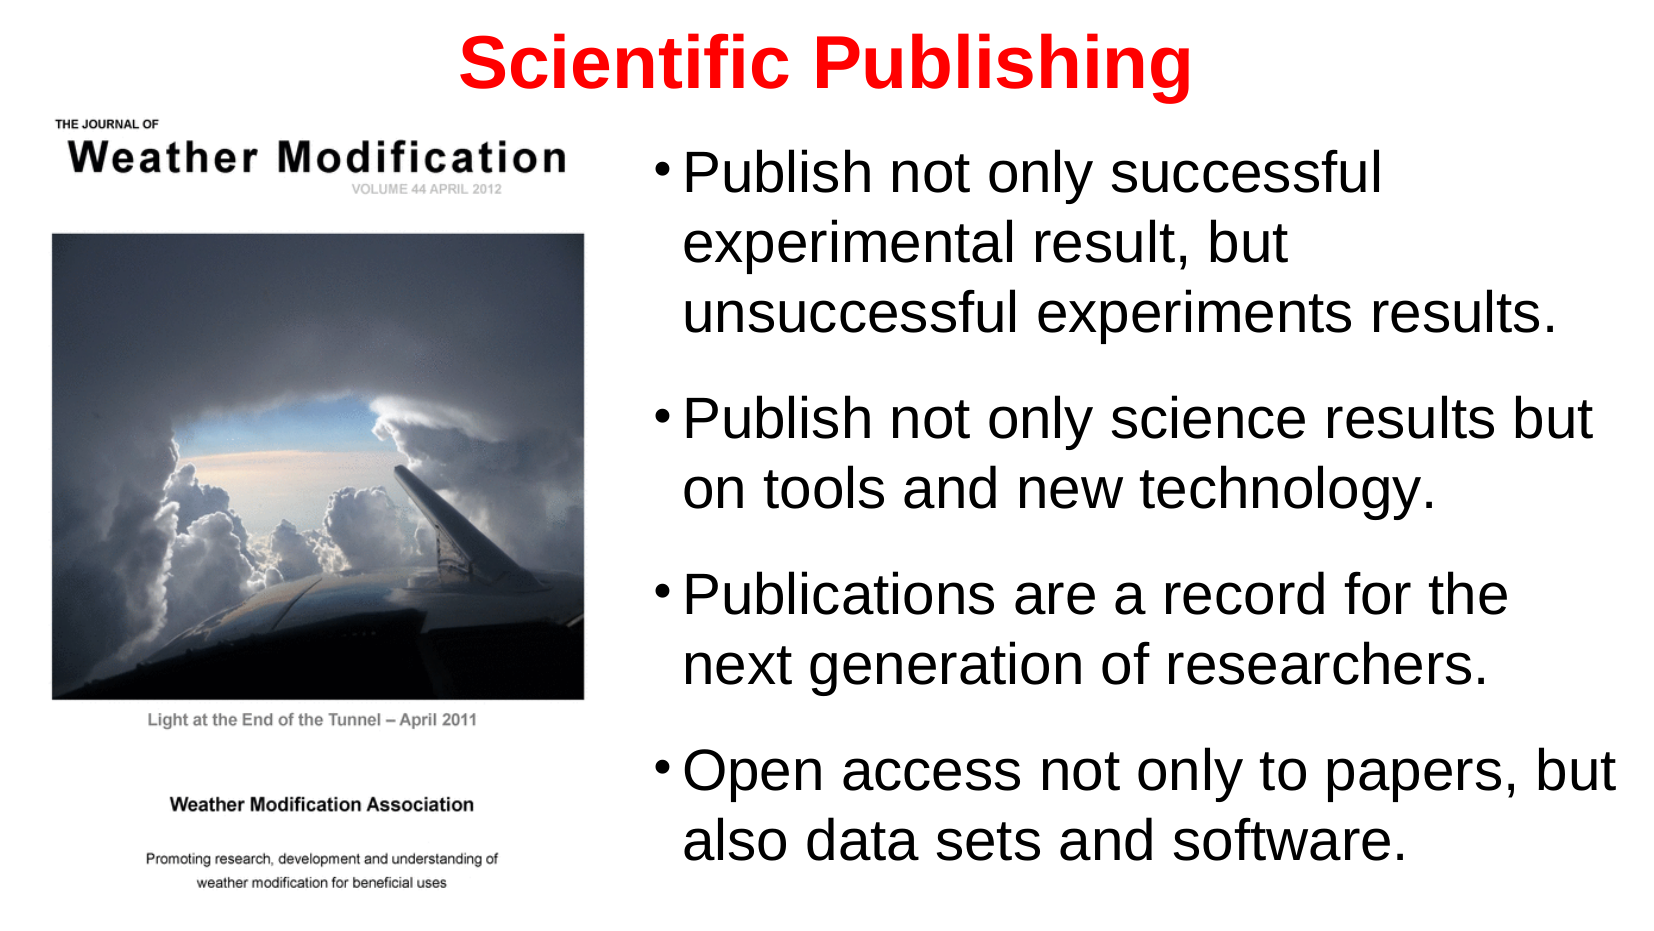

# Scientific Publishing
Publish not only successful experimental result, but unsuccessful experiments results.
Publish not only science results but on tools and new technology.
Publications are a record for the next generation of researchers.
Open access not only to papers, but also data sets and software.